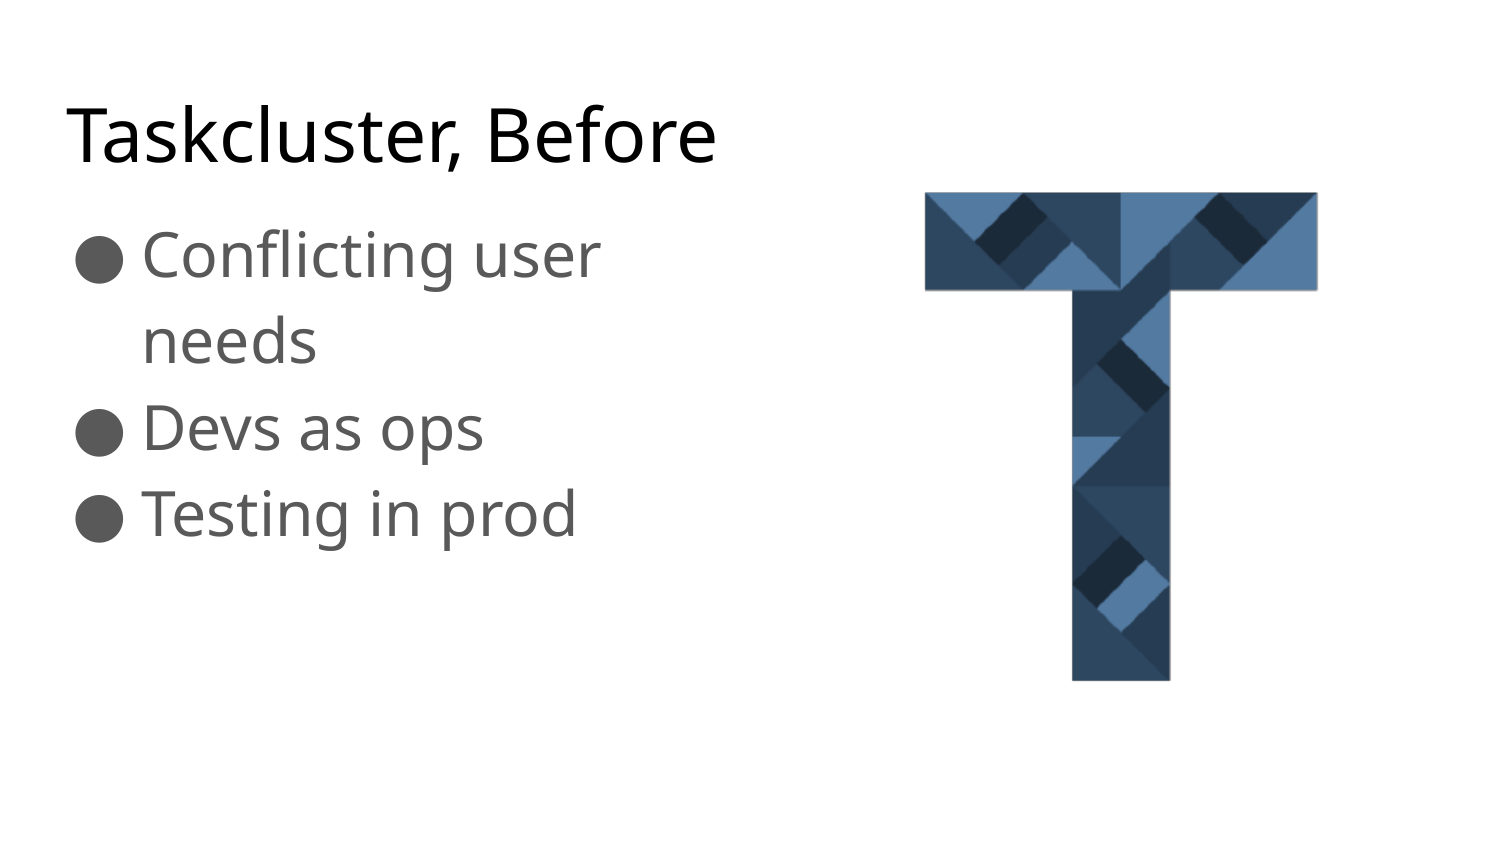

# Taskcluster, Before
Conflicting user needs
Devs as ops
Testing in prod